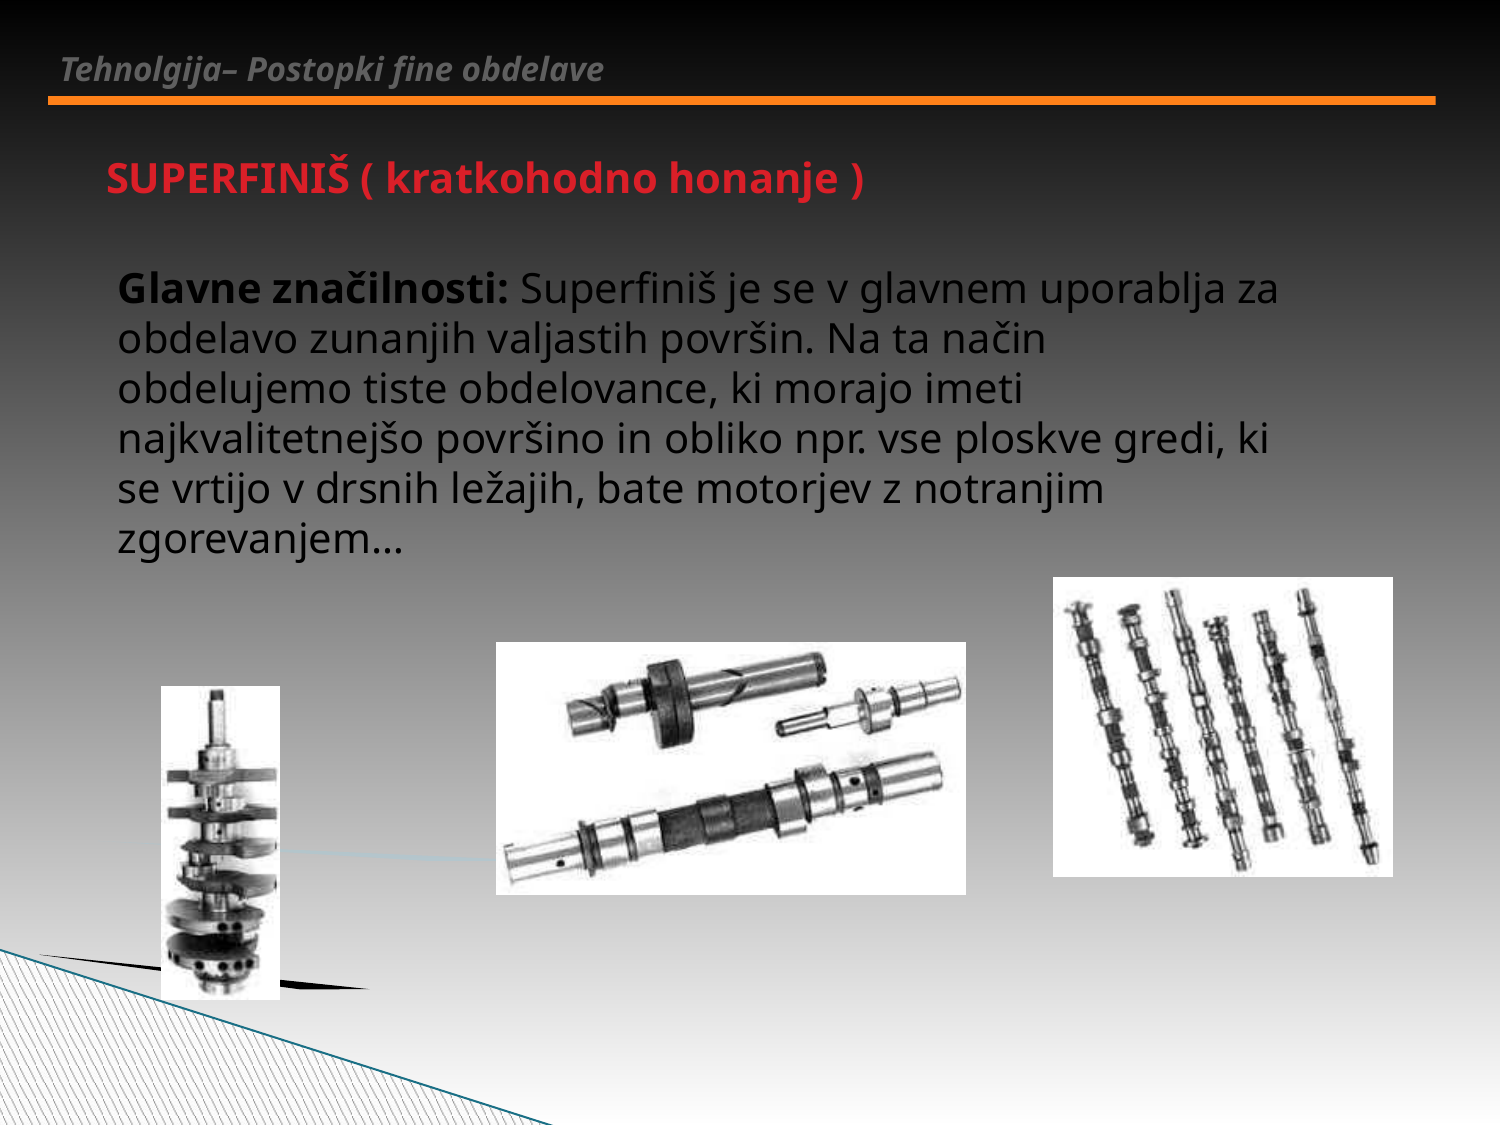

# SUPERFINIŠ ( kratkohodno honanje )
Glavne značilnosti: Superfiniš je se v glavnem uporablja za obdelavo zunanjih valjastih površin. Na ta način obdelujemo tiste obdelovance, ki morajo imeti najkvalitetnejšo površino in obliko npr. vse ploskve gredi, ki se vrtijo v drsnih ležajih, bate motorjev z notranjim zgorevanjem…